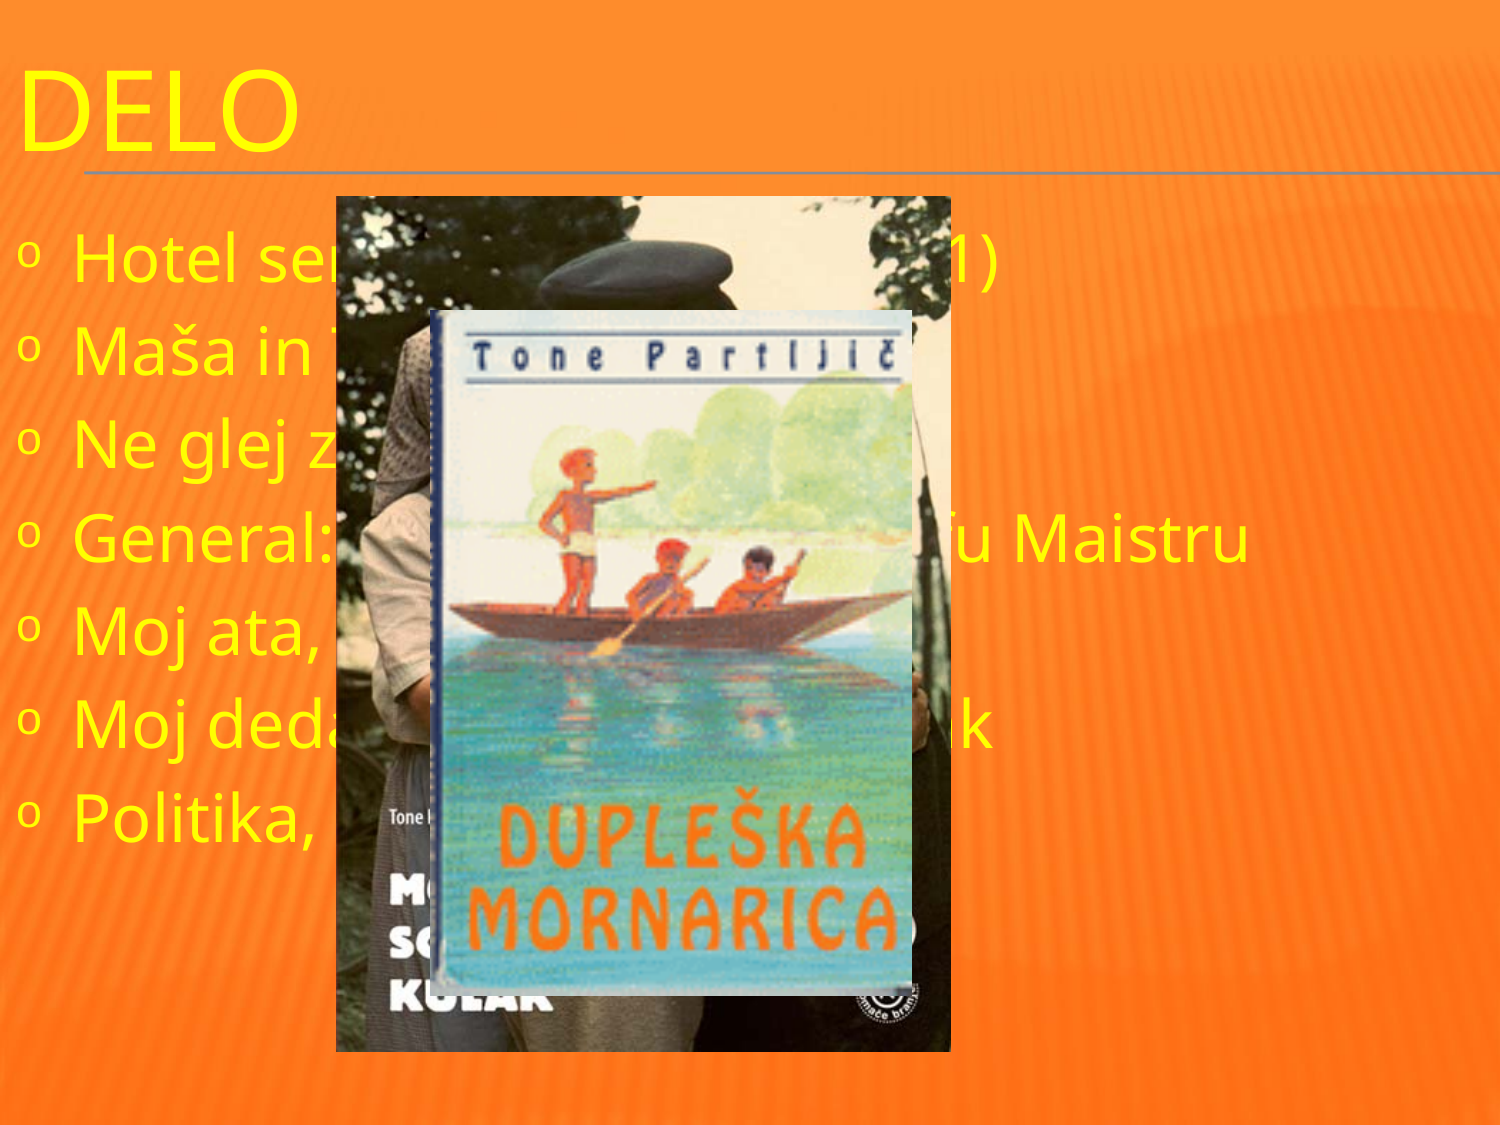

# DELO
Hotel sem prijeti sonce,(1981)
Maša in Tjaša (1999)
Ne glej za pticami, (1967)
General: deset črtic o Rudolfu Maistru
Moj ata, socialistični kulak
Moj deda, socialistični mrtvak
Politika, bolezen moja